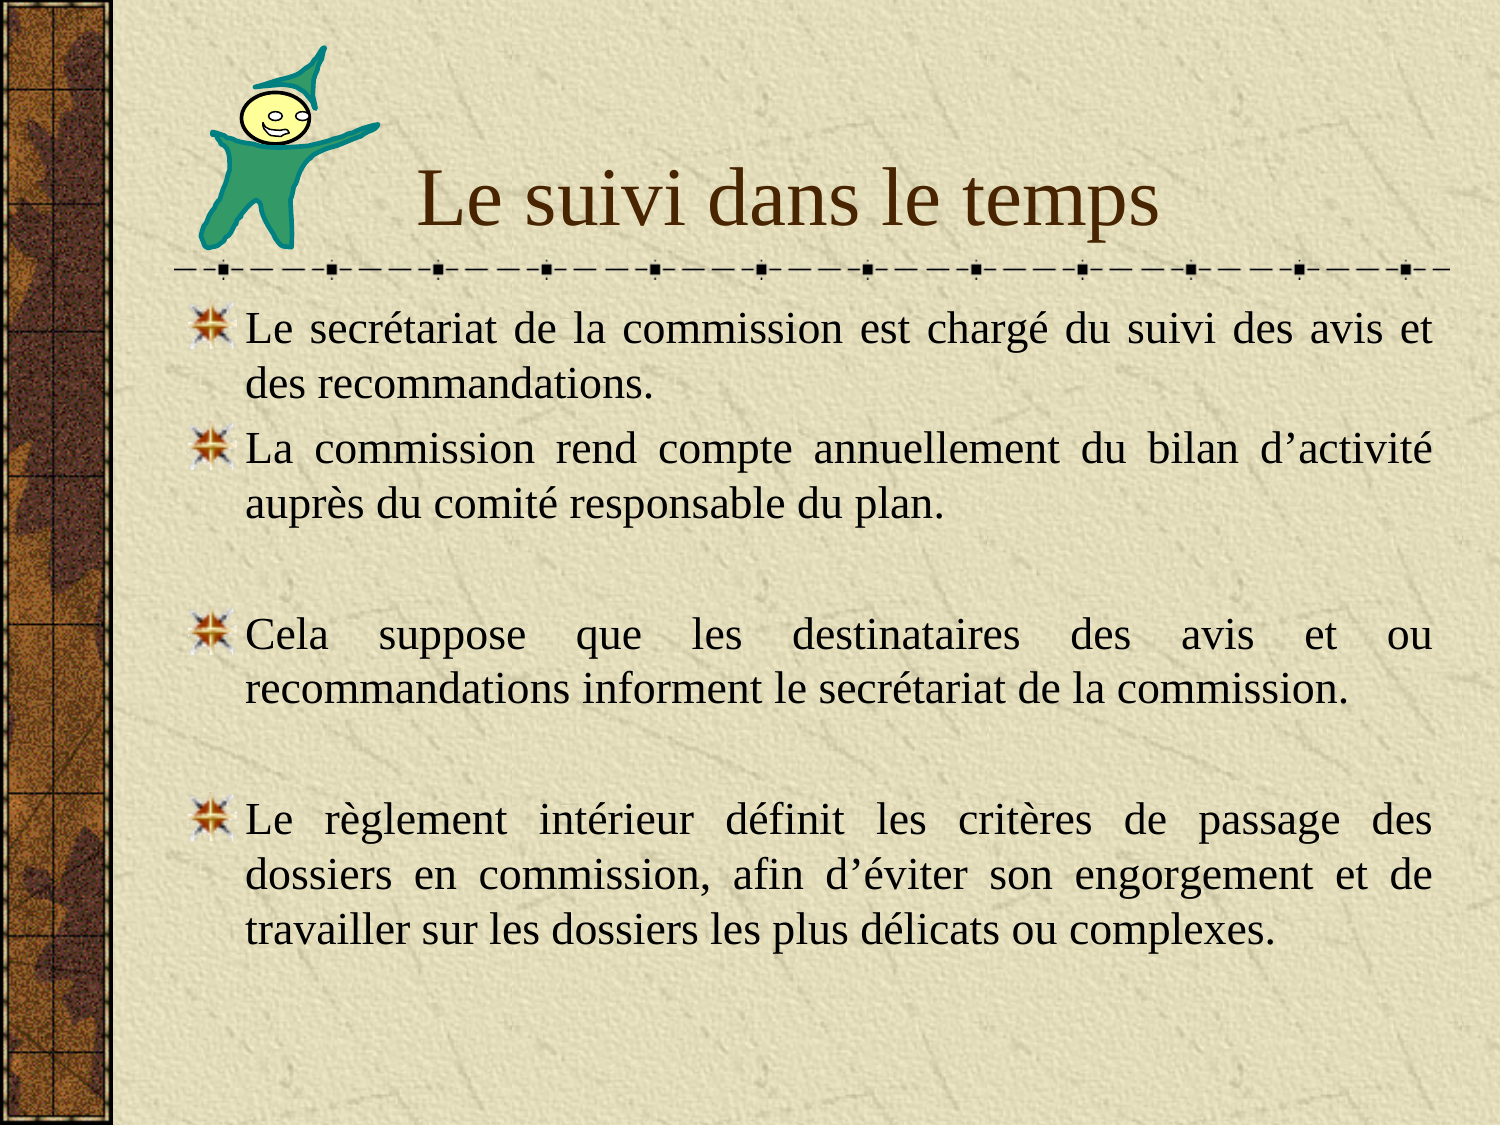

# Le suivi dans le temps
Le secrétariat de la commission est chargé du suivi des avis et des recommandations.
La commission rend compte annuellement du bilan d’activité auprès du comité responsable du plan.
Cela suppose que les destinataires des avis et ou recommandations informent le secrétariat de la commission.
Le règlement intérieur définit les critères de passage des dossiers en commission, afin d’éviter son engorgement et de travailler sur les dossiers les plus délicats ou complexes.